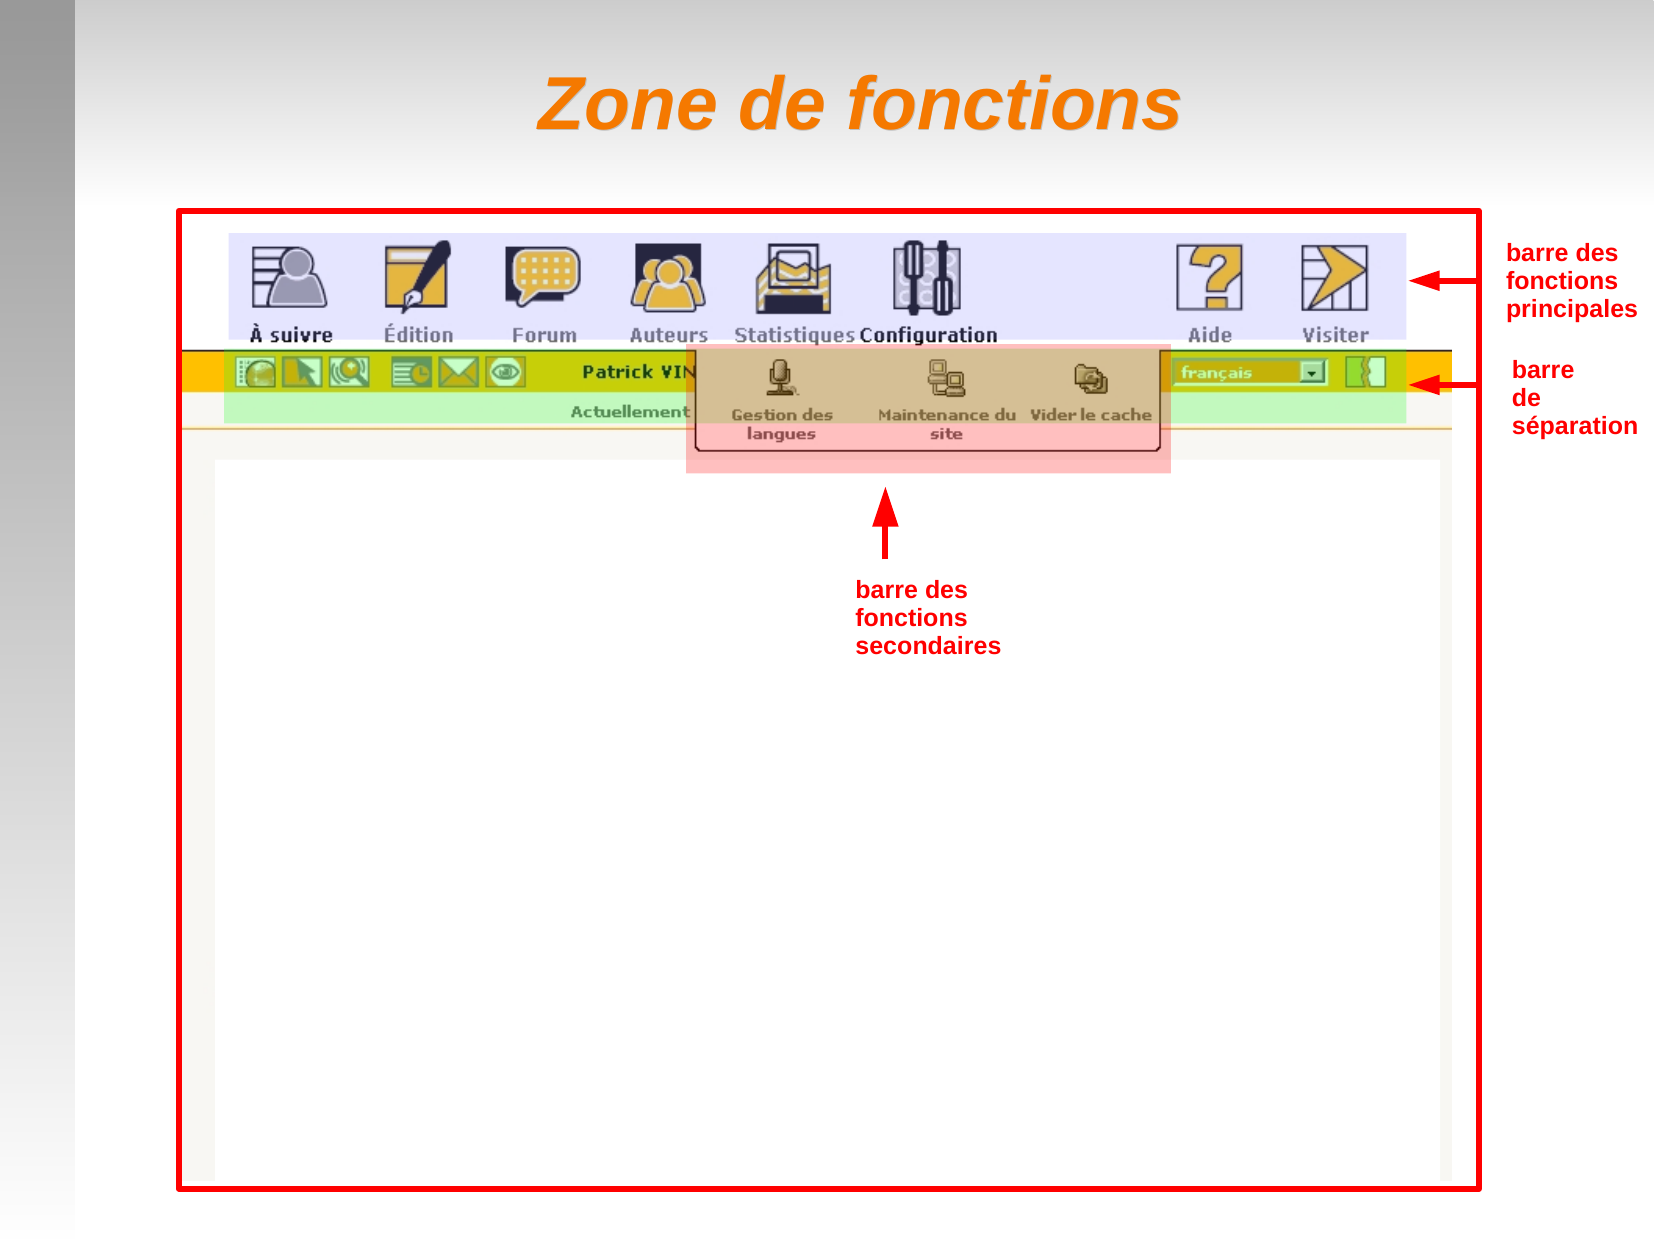

# Zone de fonctions
barre des
fonctions
principales
barre
de
séparation
barre des
fonctions
secondaires